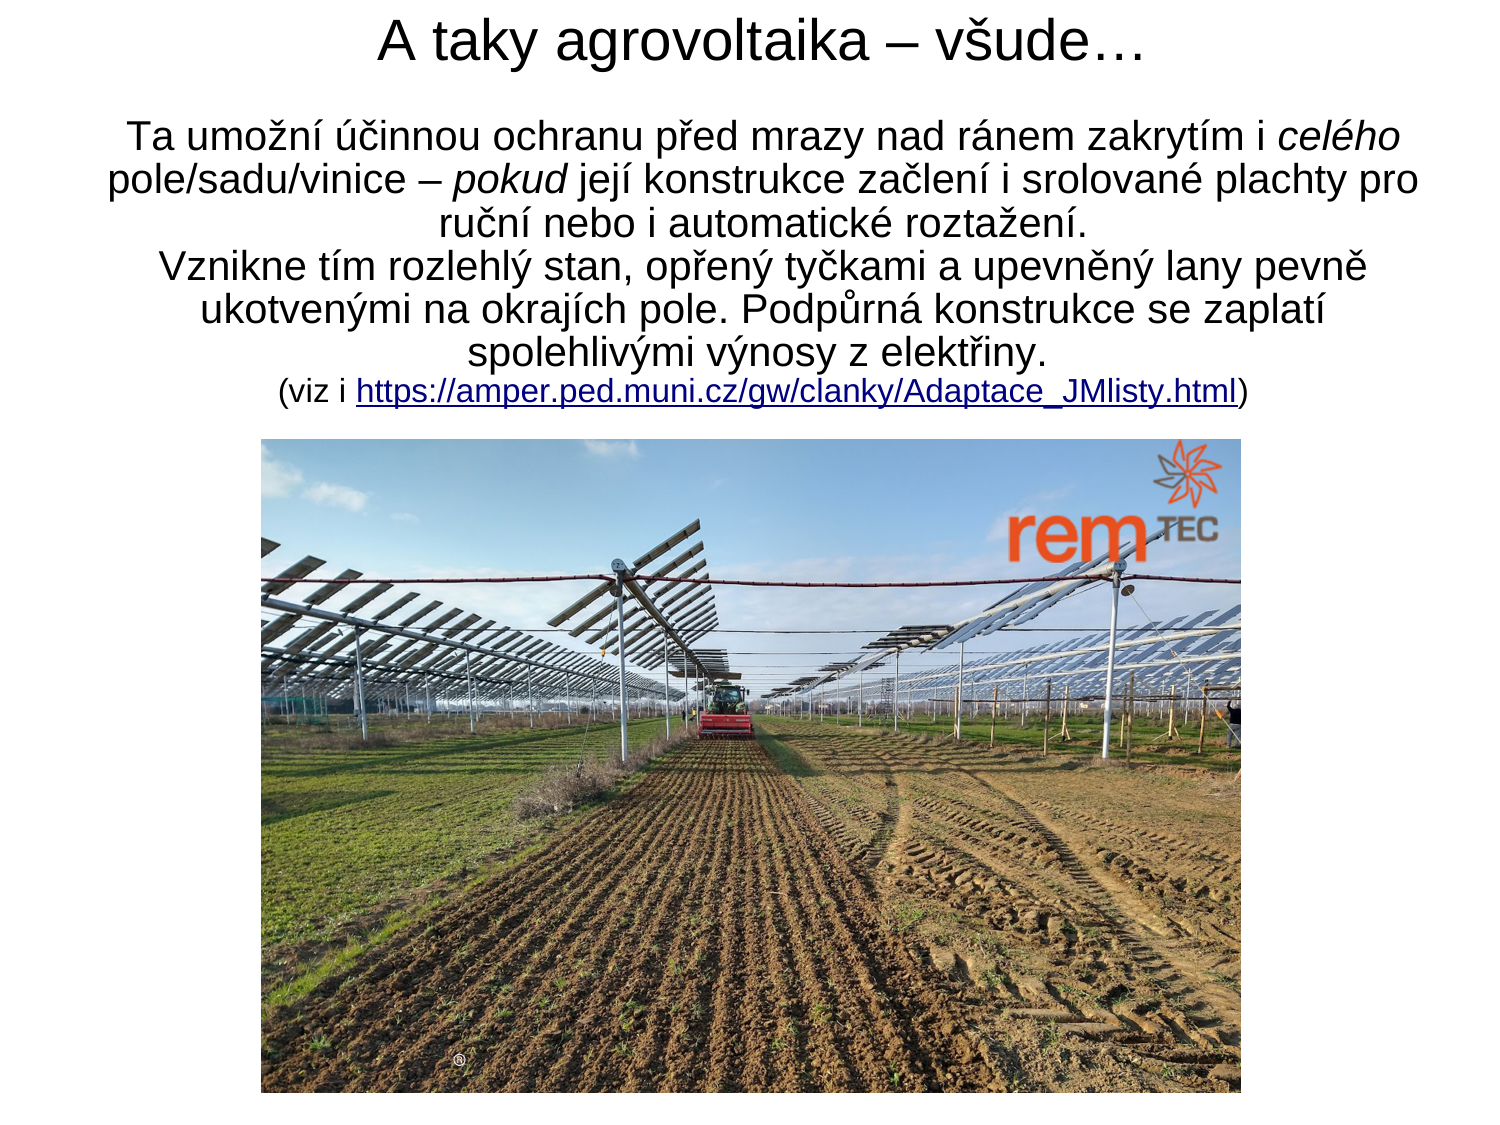

# A taky agrovoltaika – všude… Ta umožní účinnou ochranu před mrazy nad ránem zakrytím i celého pole/sadu/vinice – pokud její konstrukce začlení i srolované plachty pro ruční nebo i automatické roztažení. Vznikne tím rozlehlý stan, opřený tyčkami a upevněný lany pevně ukotvenými na okrajích pole. Podpůrná konstrukce se zaplatí spolehlivými výnosy z elektřiny. (viz i https://amper.ped.muni.cz/gw/clanky/Adaptace_JMlisty.html)